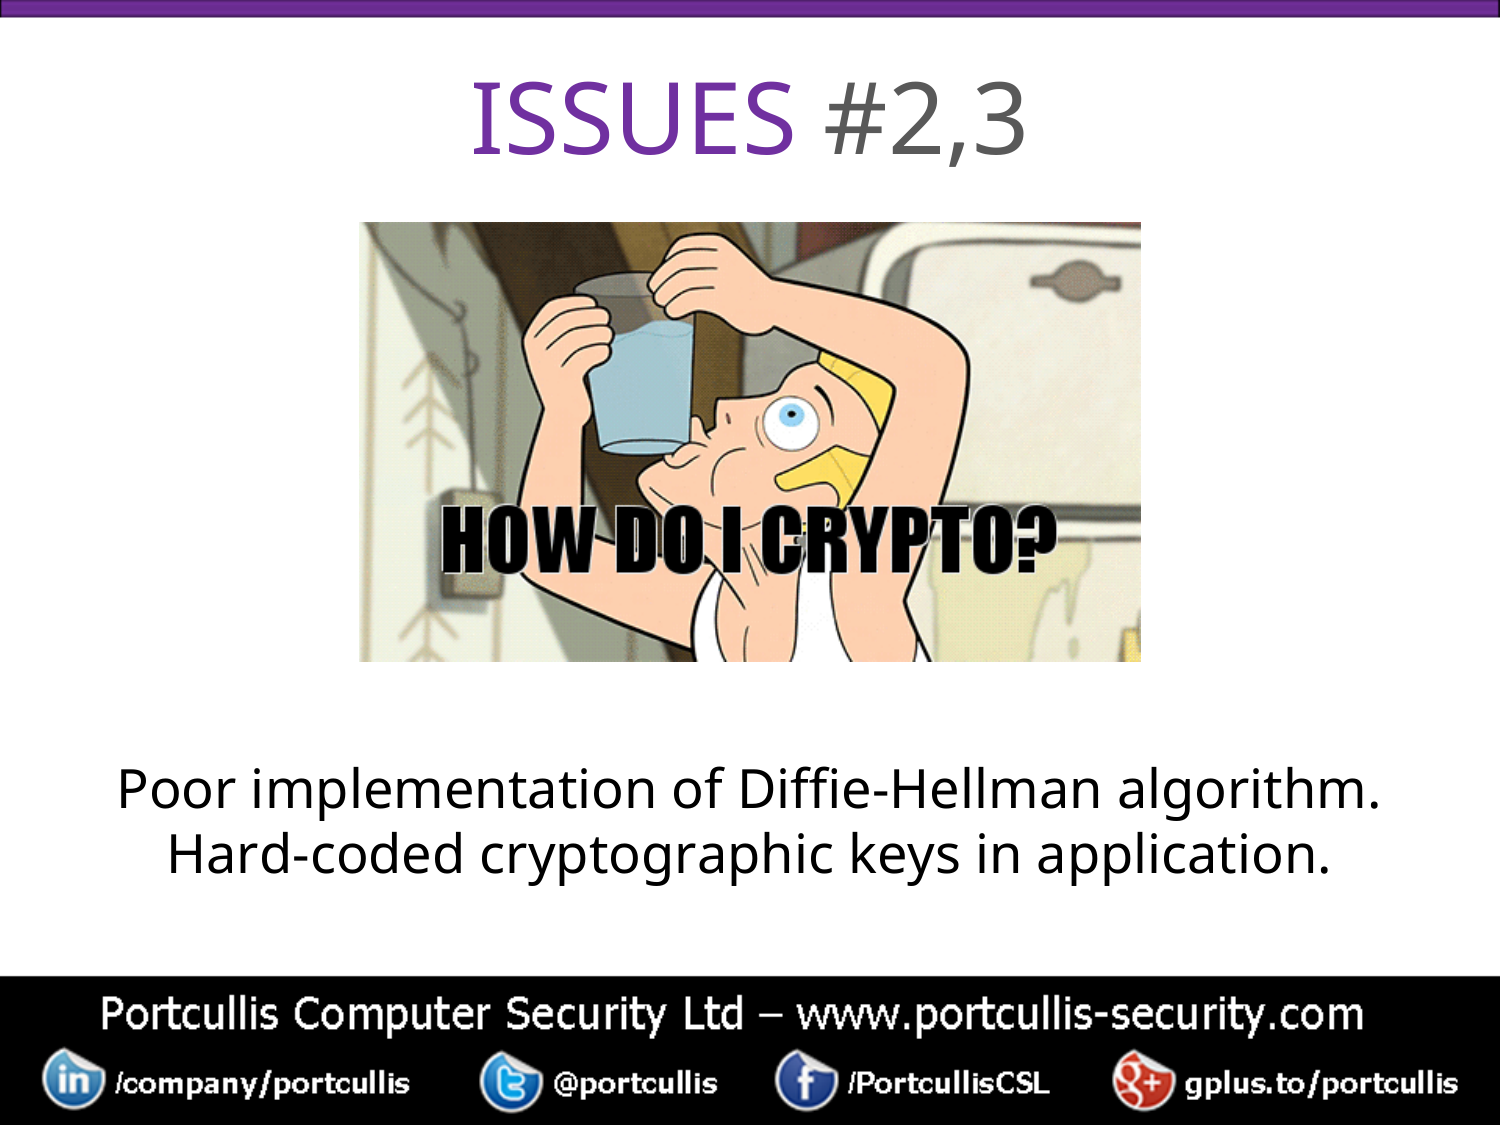

# ISSUES #2,3
Poor implementation of Diffie-Hellman algorithm.
Hard-coded cryptographic keys in application.